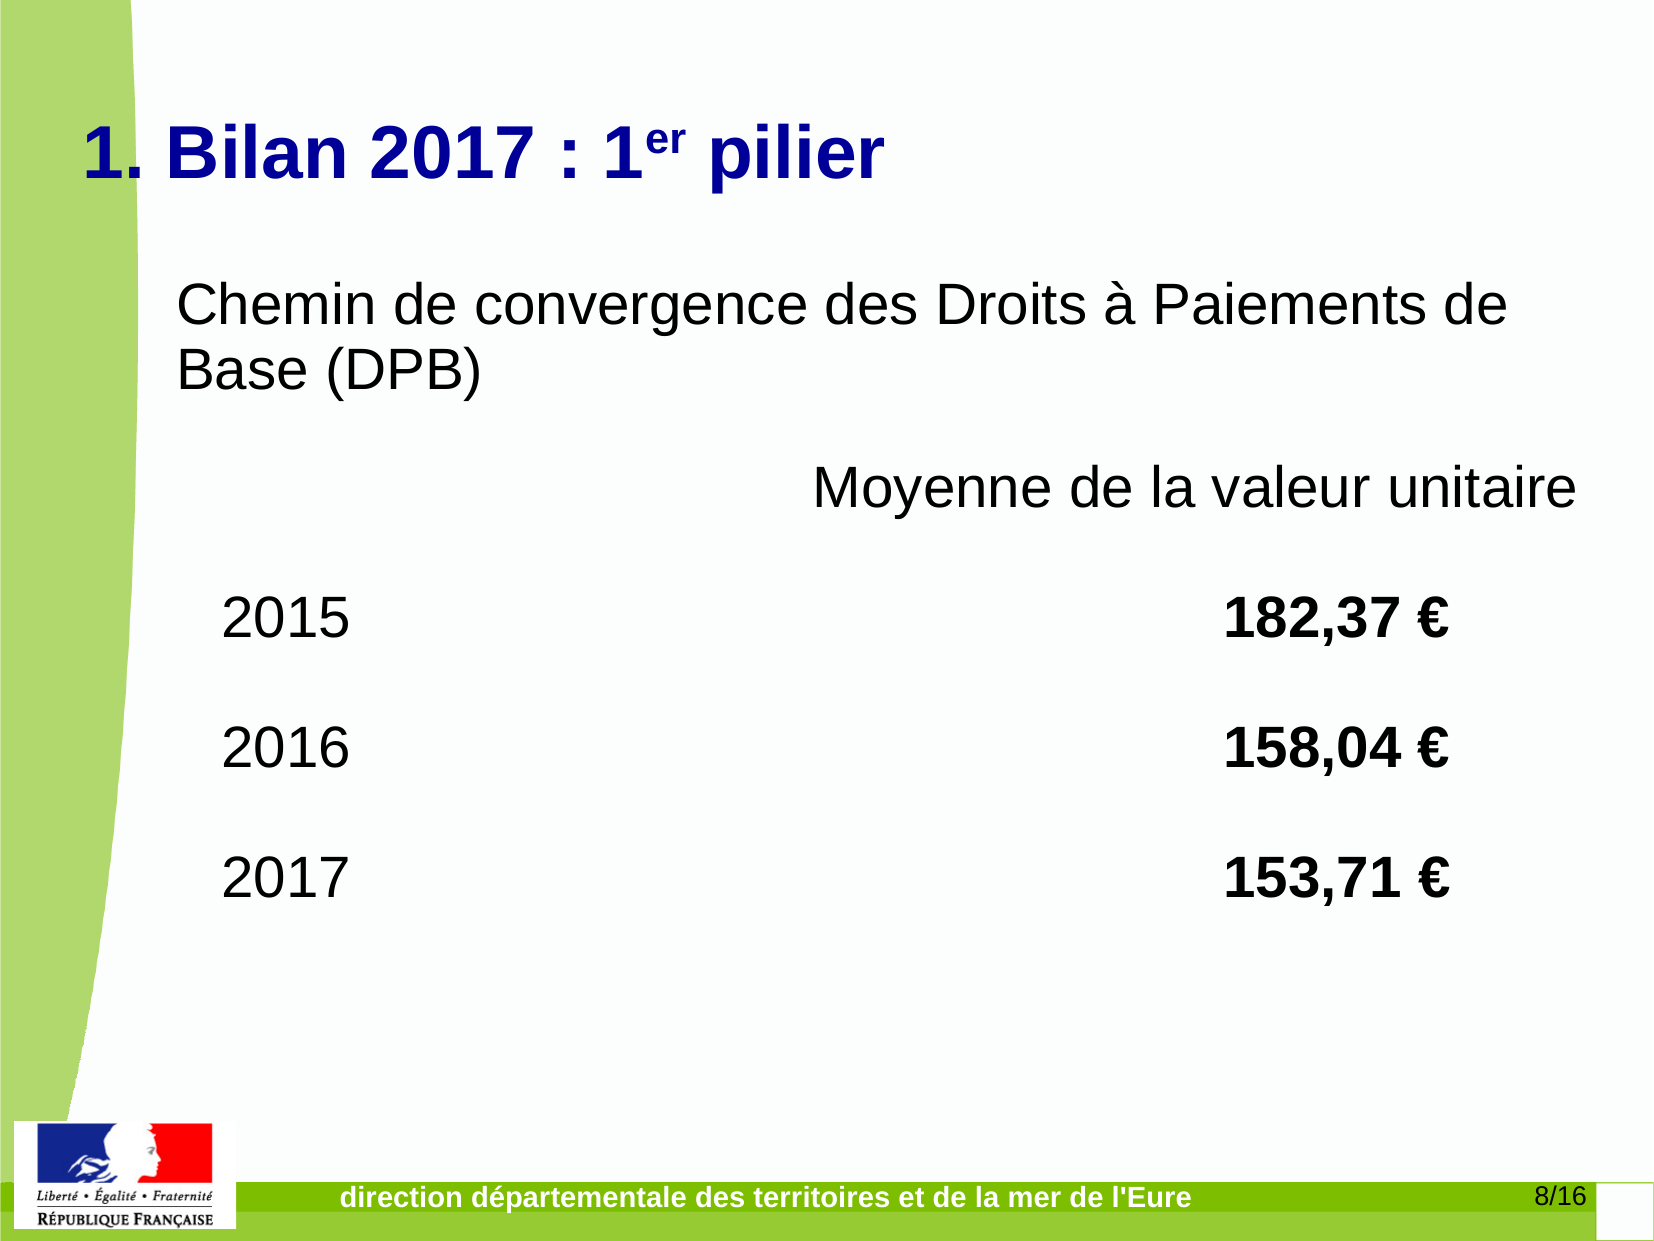

# 1. Bilan 2017 : 1er pilier
Chemin de convergence des Droits à Paiements de Base (DPB)
Moyenne de la valeur unitaire
2015			182,37 €
2016			158,04 €
2017			153,71	 €
8